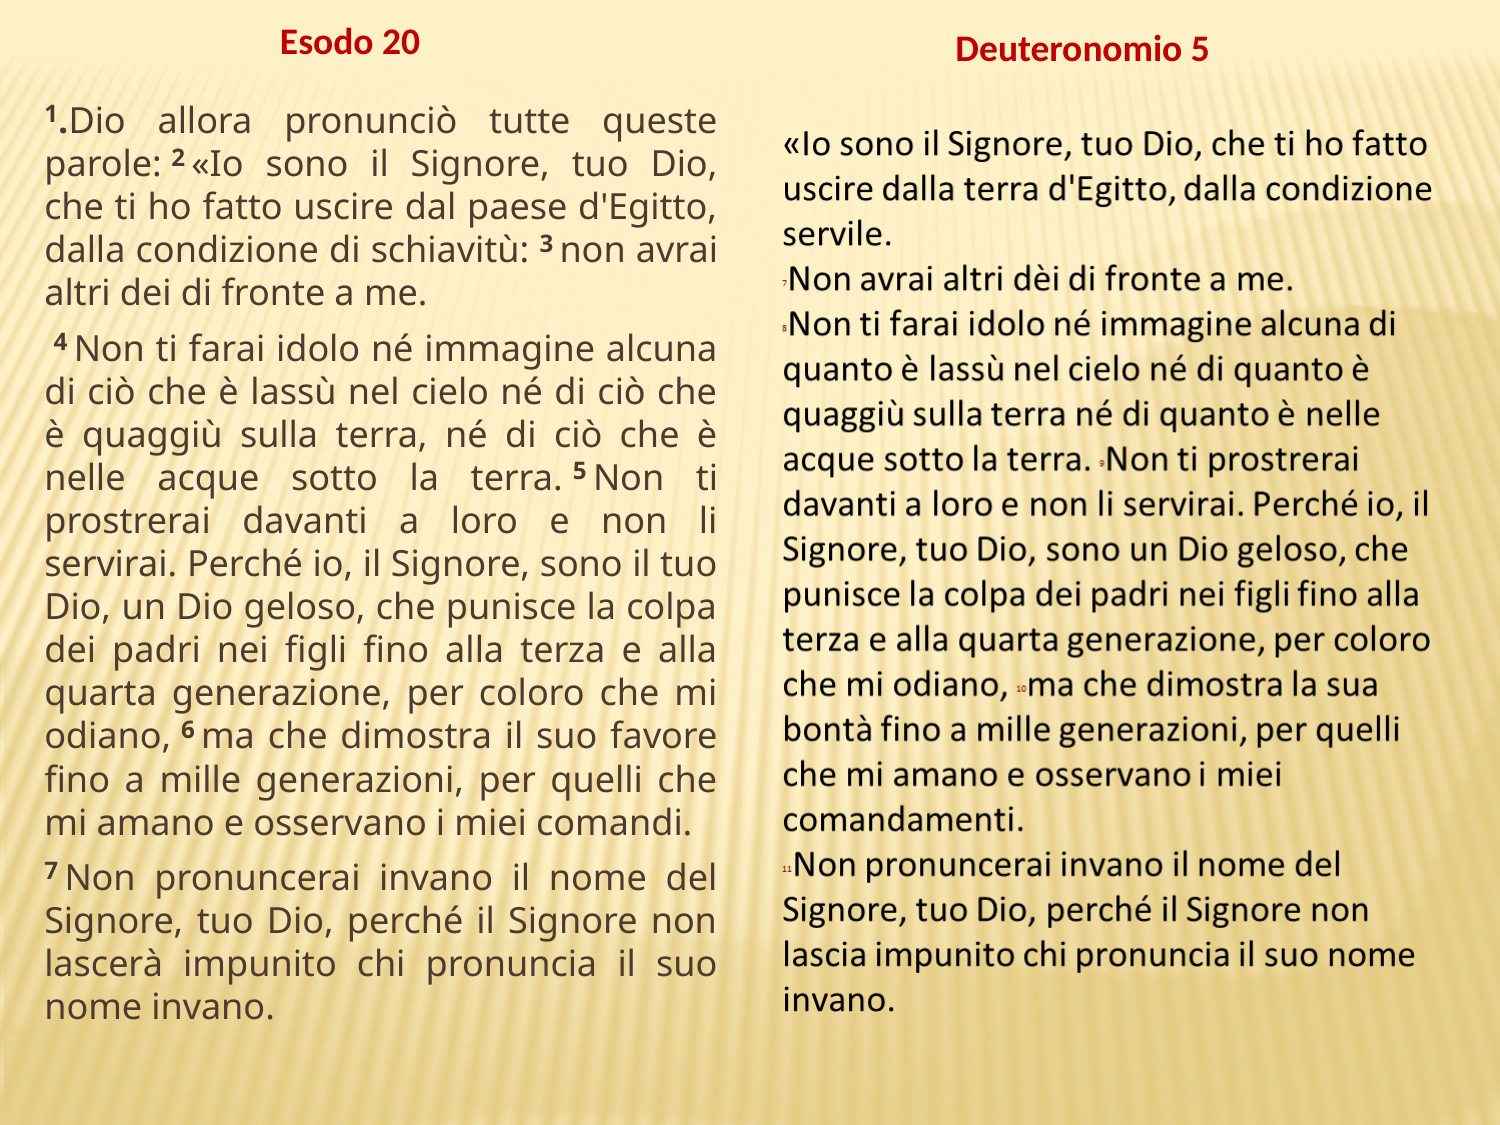

Esodo 20
Deuteronomio 5
# 1.Dio allora pronunciò tutte queste parole: 2 «Io sono il Signore, tuo Dio, che ti ho fatto uscire dal paese d'Egitto, dalla condizione di schiavitù: 3 non avrai altri dei di fronte a me.
 4 Non ti farai idolo né immagine alcuna di ciò che è lassù nel cielo né di ciò che è quaggiù sulla terra, né di ciò che è nelle acque sotto la terra. 5 Non ti prostrerai davanti a loro e non li servirai. Perché io, il Signore, sono il tuo Dio, un Dio geloso, che punisce la colpa dei padri nei figli fino alla terza e alla quarta generazione, per coloro che mi odiano, 6 ma che dimostra il suo favore fino a mille generazioni, per quelli che mi amano e osservano i miei comandi.
7 Non pronuncerai invano il nome del Signore, tuo Dio, perché il Signore non lascerà impunito chi pronuncia il suo nome invano.